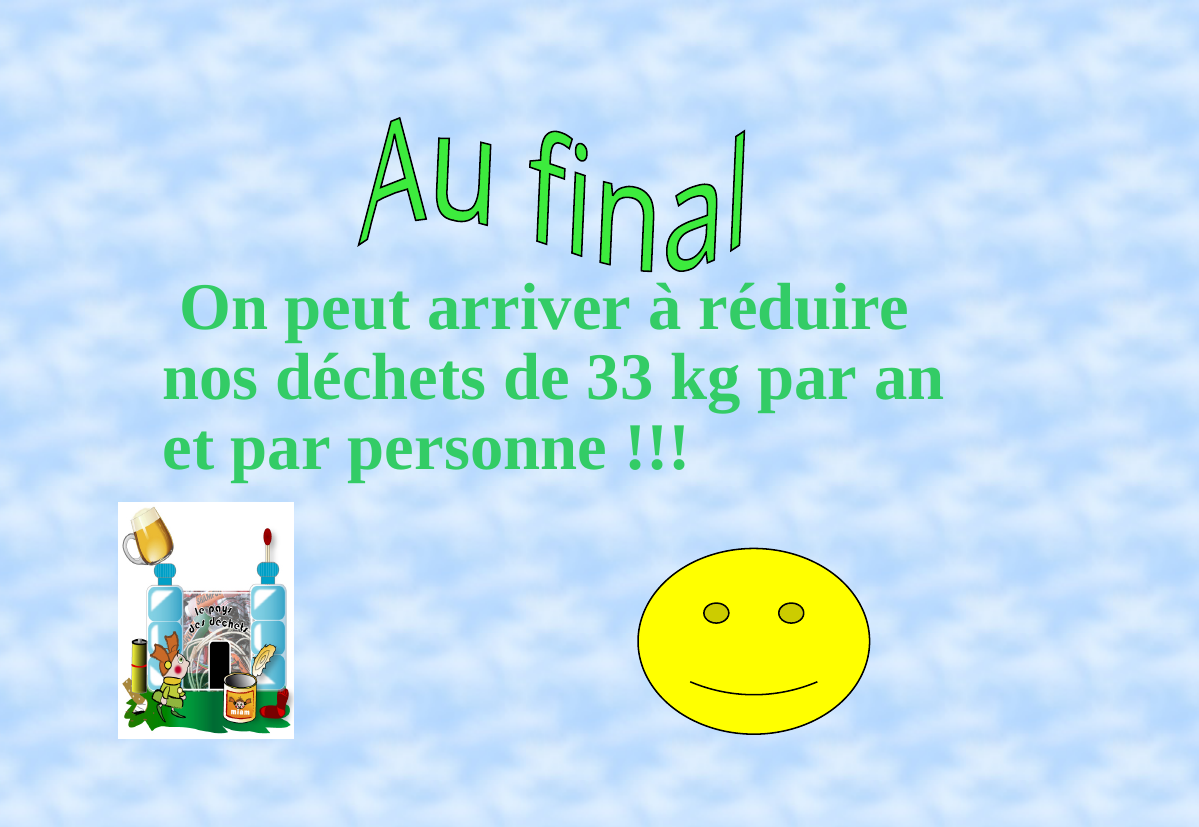

Au final
 On peut arriver à réduire nos déchets de 33 kg par an et par personne !!!